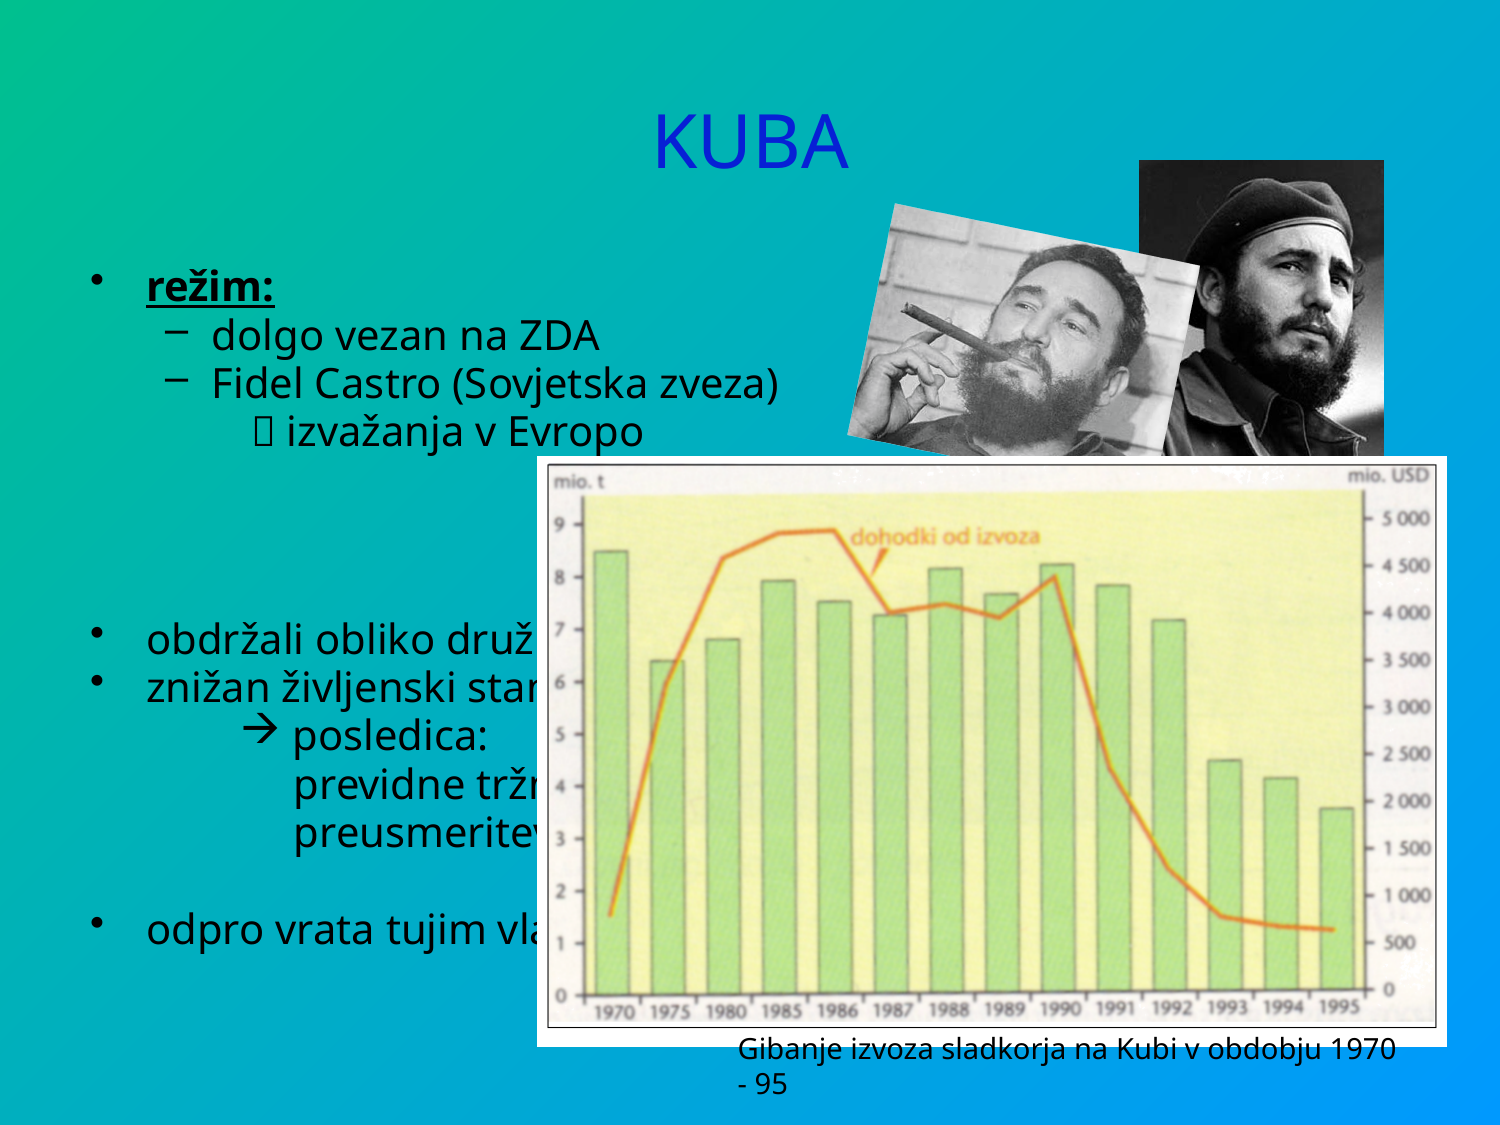

# KUBA
režim:
dolgo vezan na ZDA
Fidel Castro (Sovjetska zveza)
  izvažanja v Evropo
obdržali obliko družbene ureditve, izgubili trg
znižan življenski standard
 posledica:
 previdne tržne reforme
 preusmeritev gospodarstva (delna)
odpro vrata tujim vlagateljem (razen ZDA)
Gibanje izvoza sladkorja na Kubi v obdobju 1970 - 95